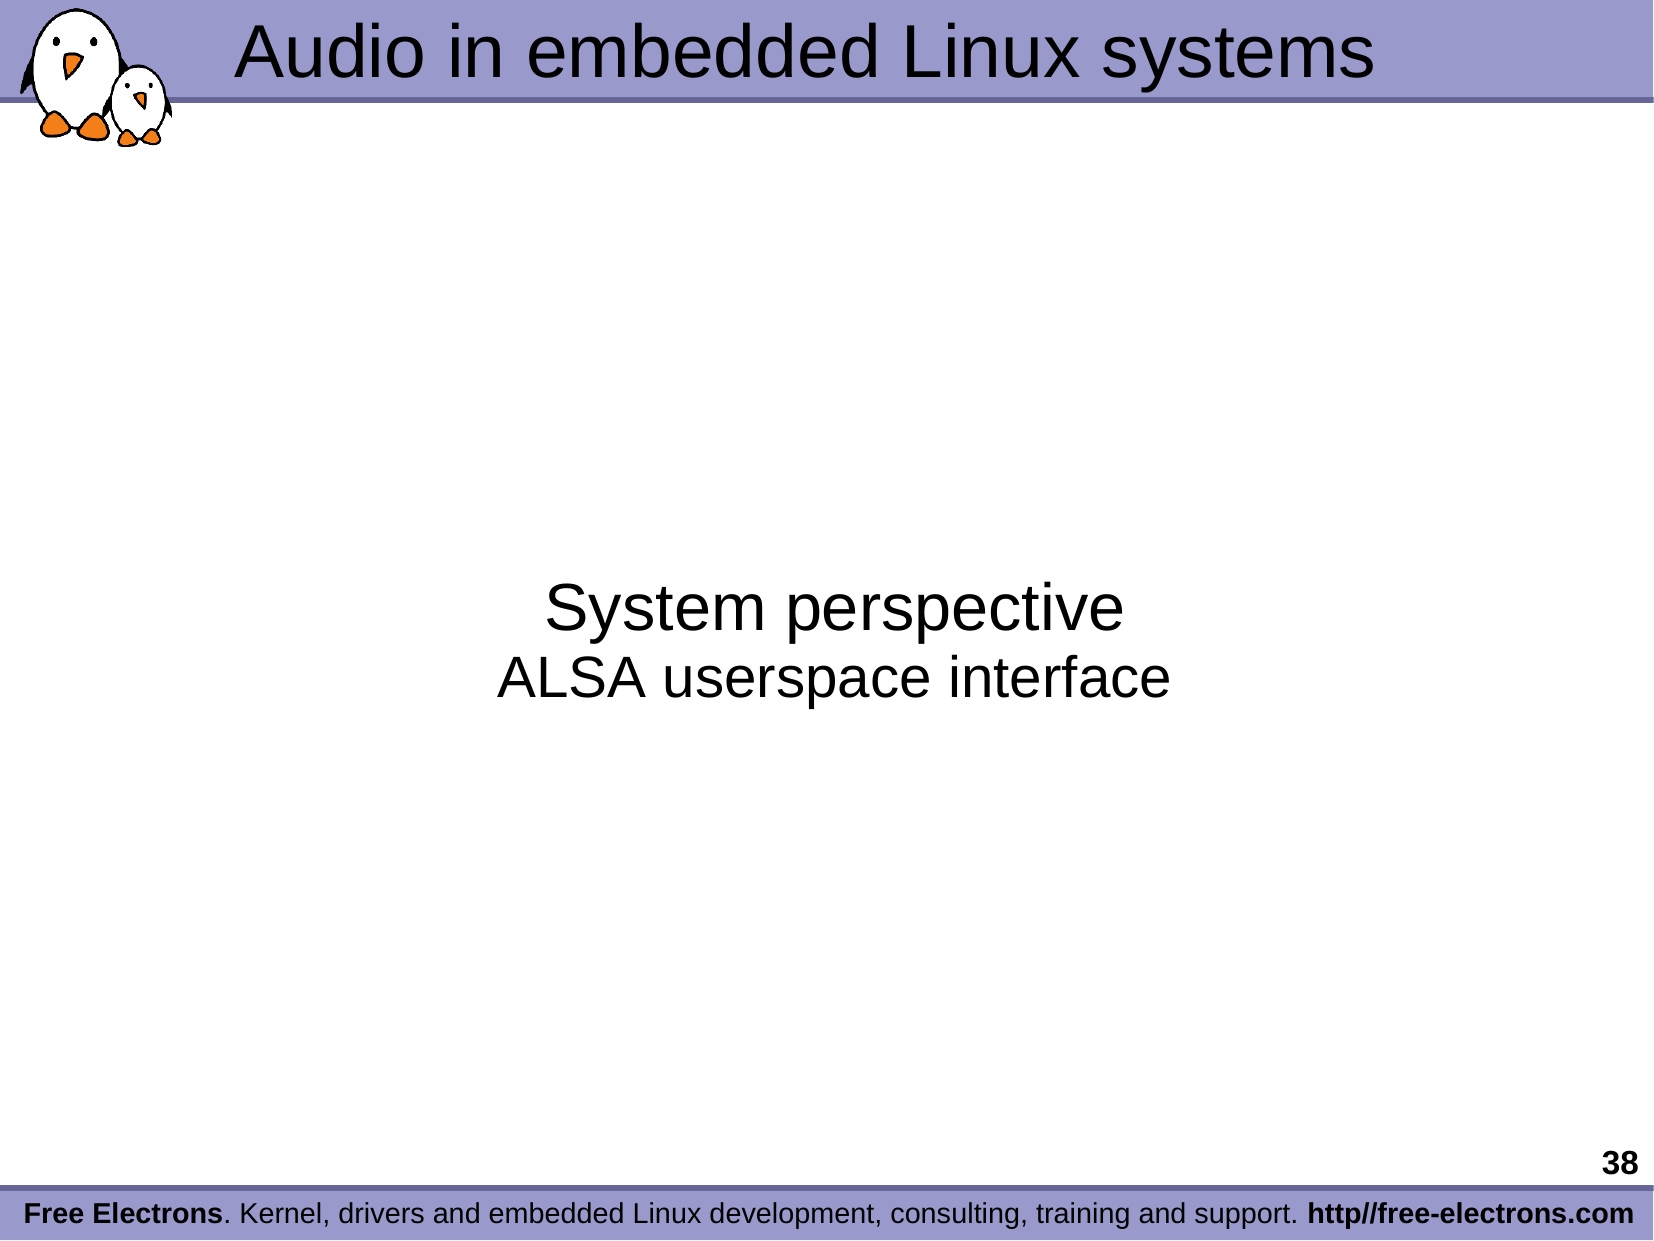

# Audio in embedded Linux systems
System perspective
ALSA userspace interface